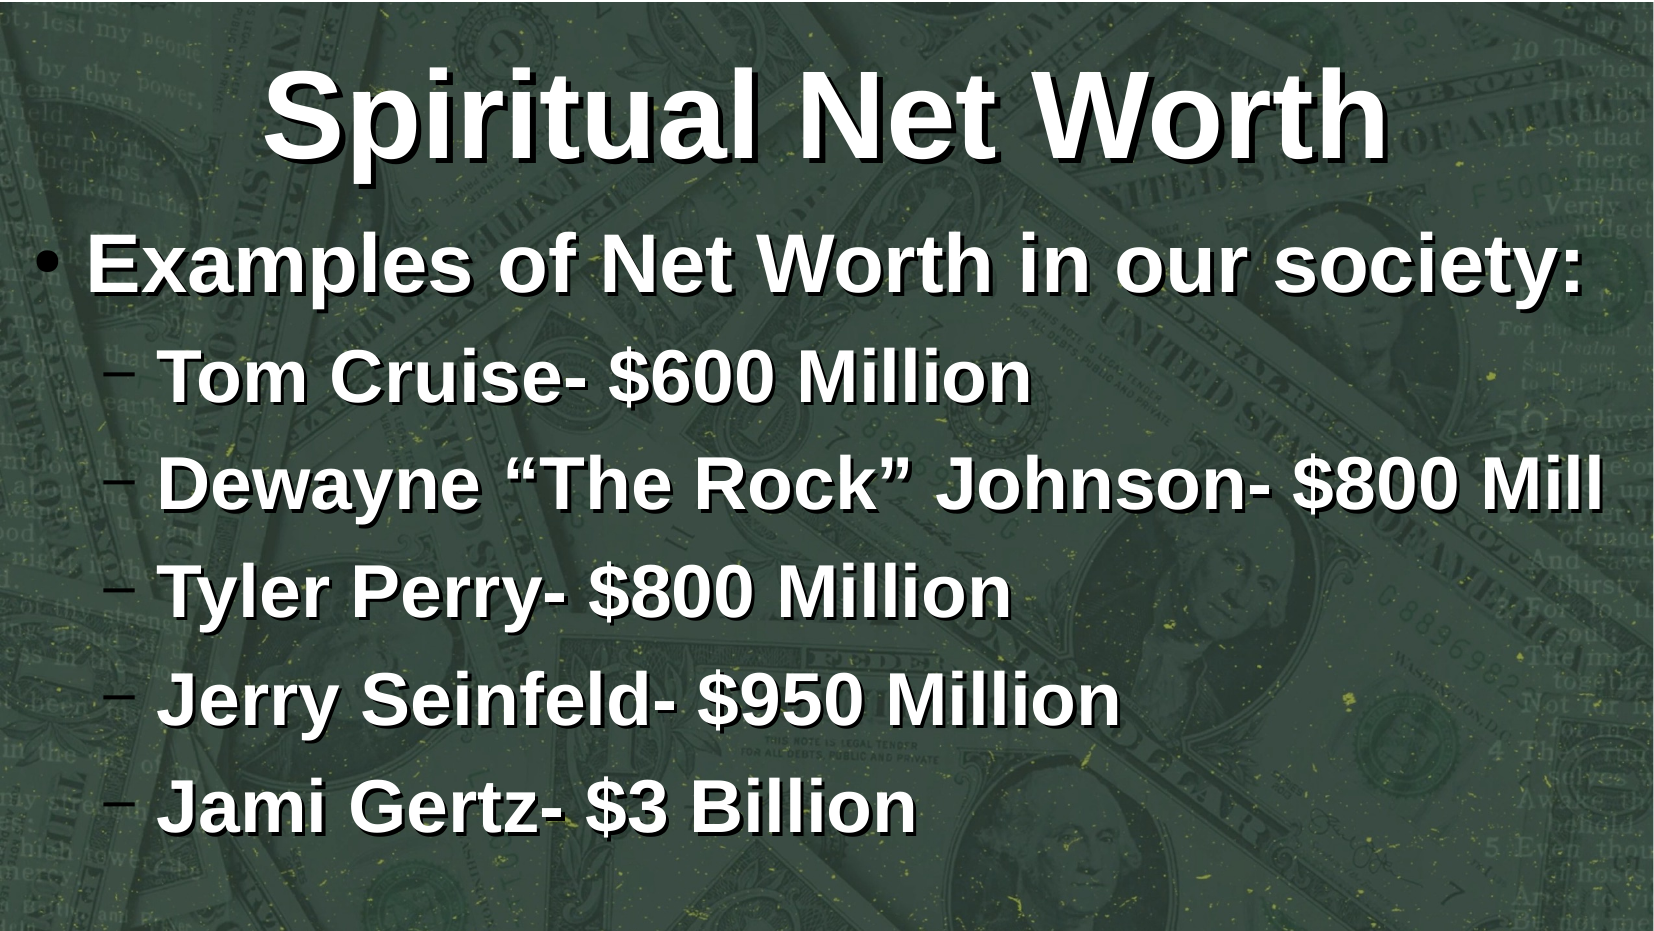

# Spiritual Net Worth
Examples of Net Worth in our society:
Tom Cruise- $600 Million
Dewayne “The Rock” Johnson- $800 Mill
Tyler Perry- $800 Million
Jerry Seinfeld- $950 Million
Jami Gertz- $3 Billion